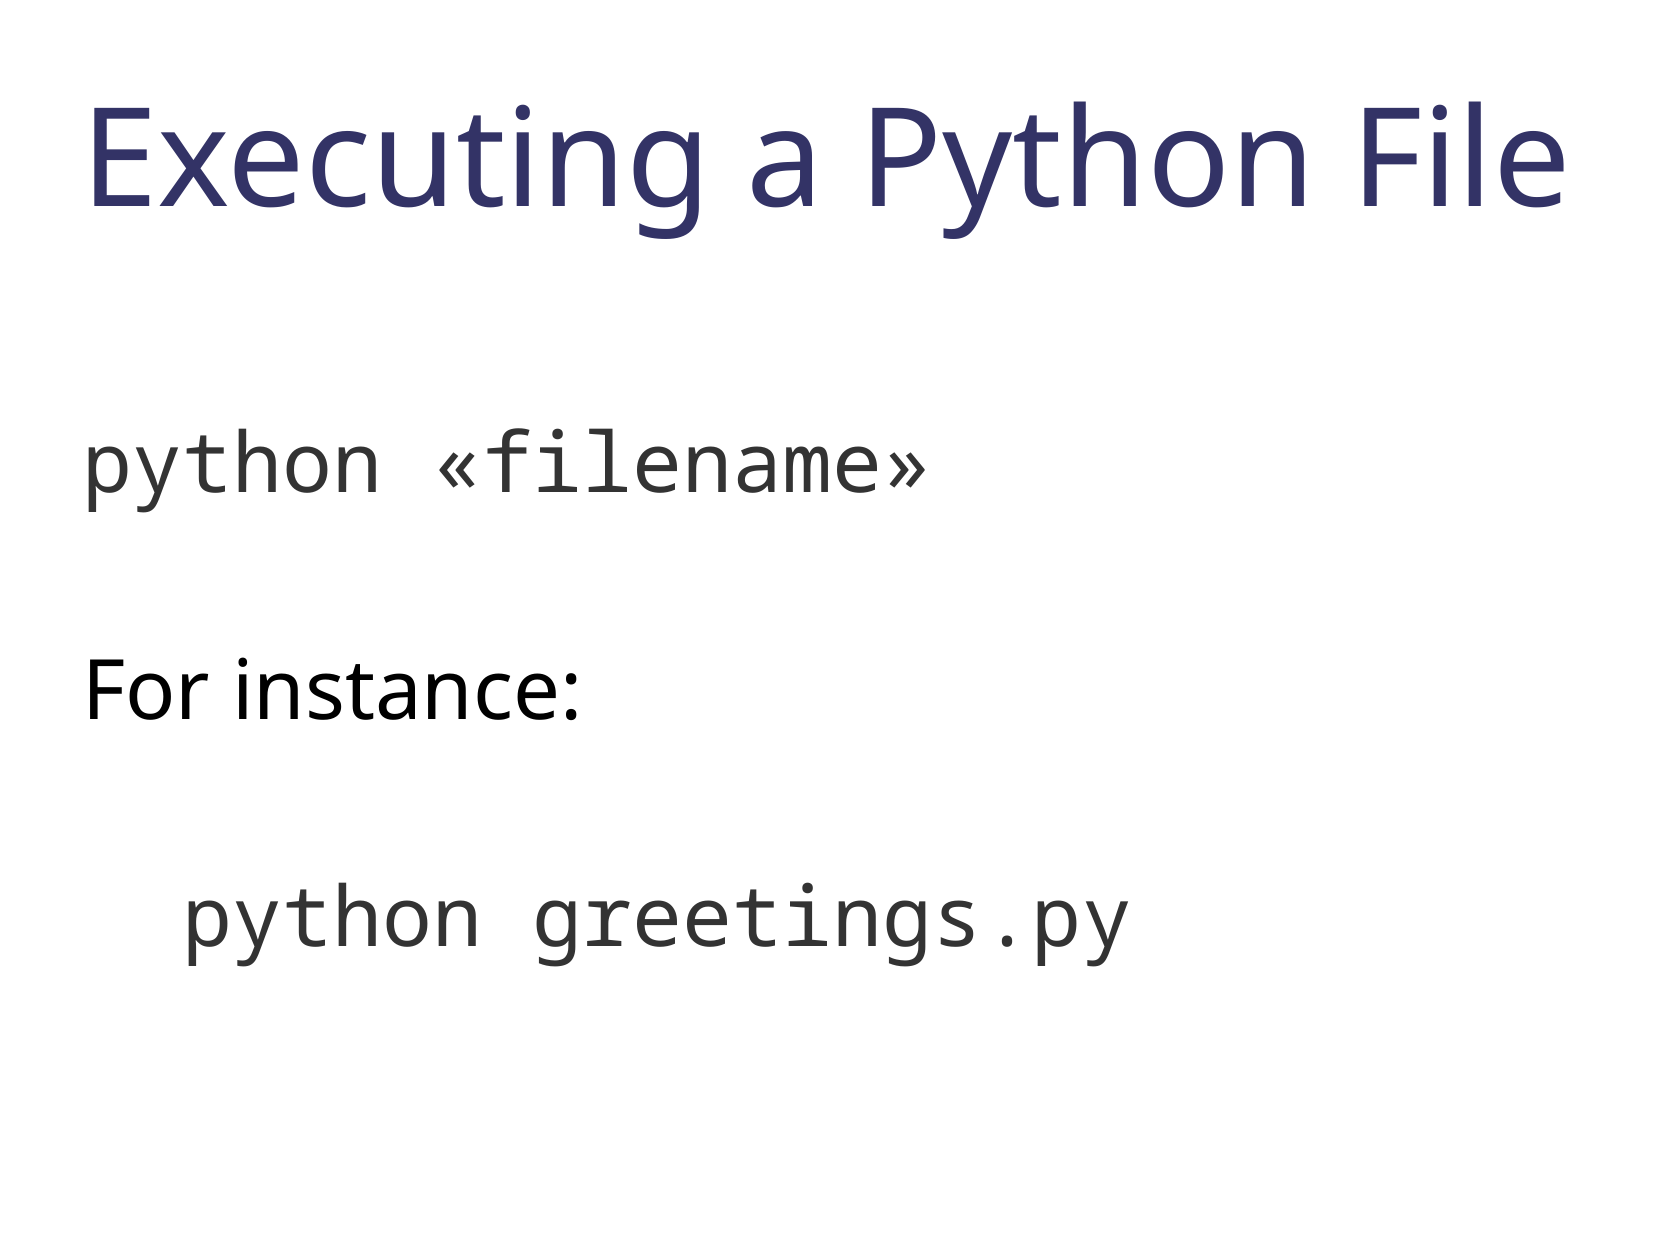

# Executing a Python File
python «filename»
For instance:
 python greetings.py